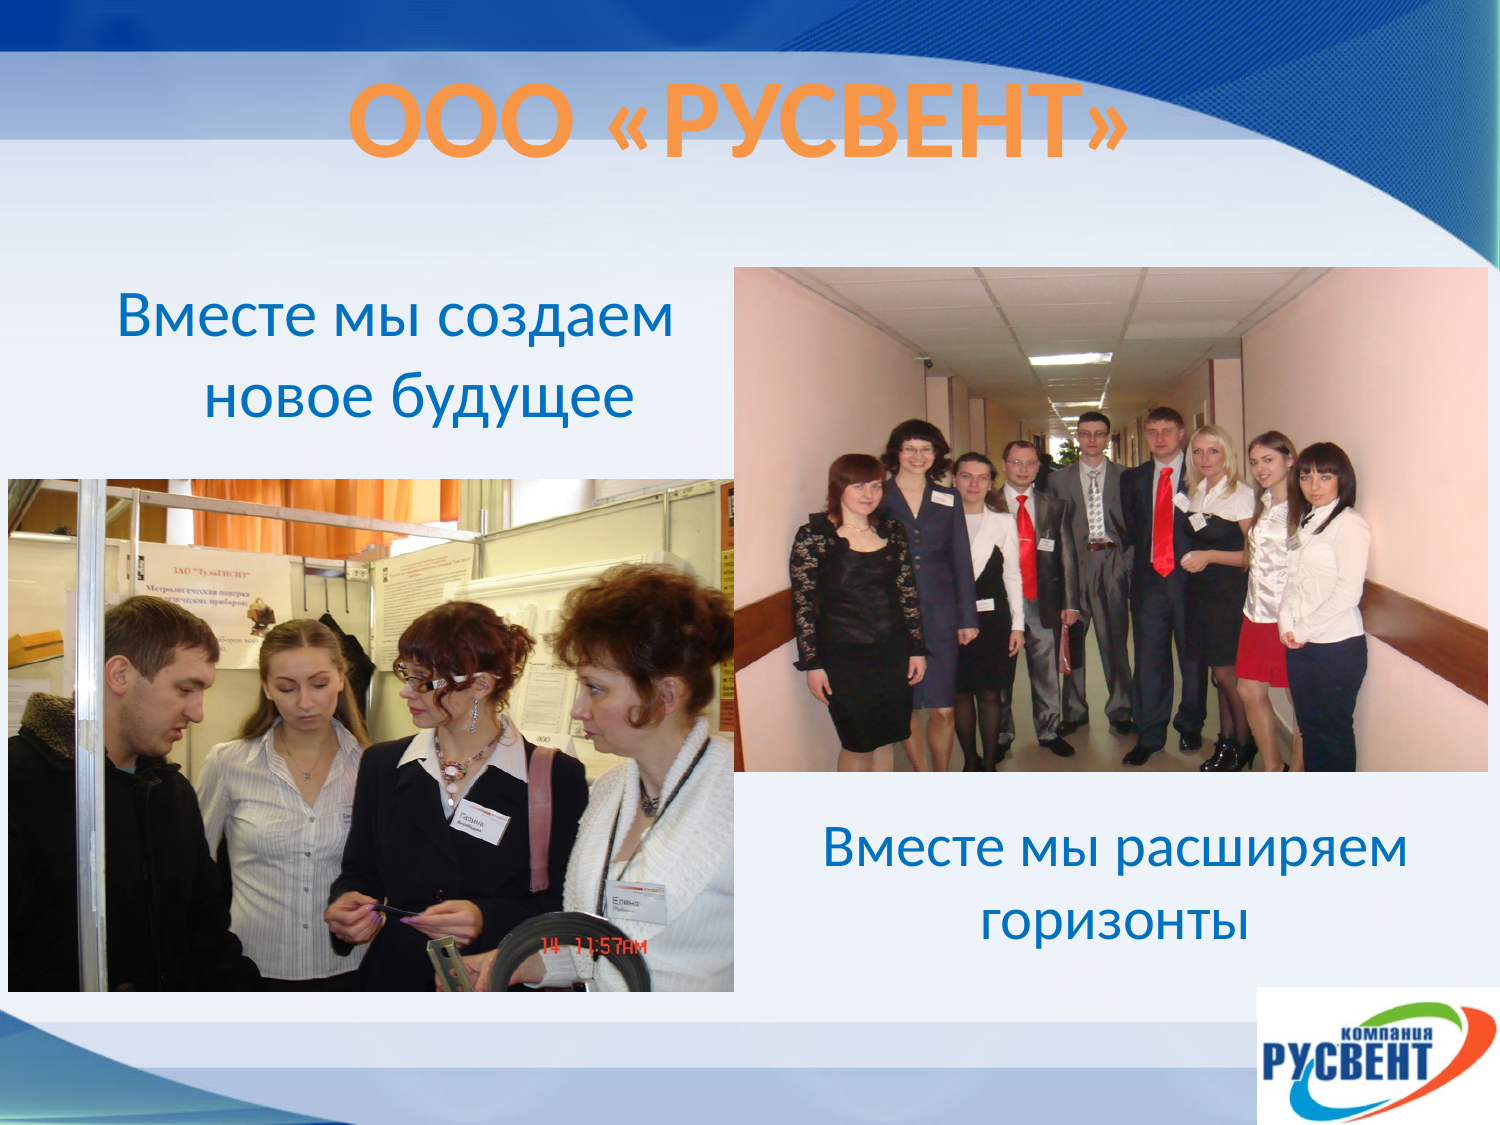

# ООО «РУСВЕНТ»
Вместе мы создаем новое будущее
Вместе мы расширяем горизонты